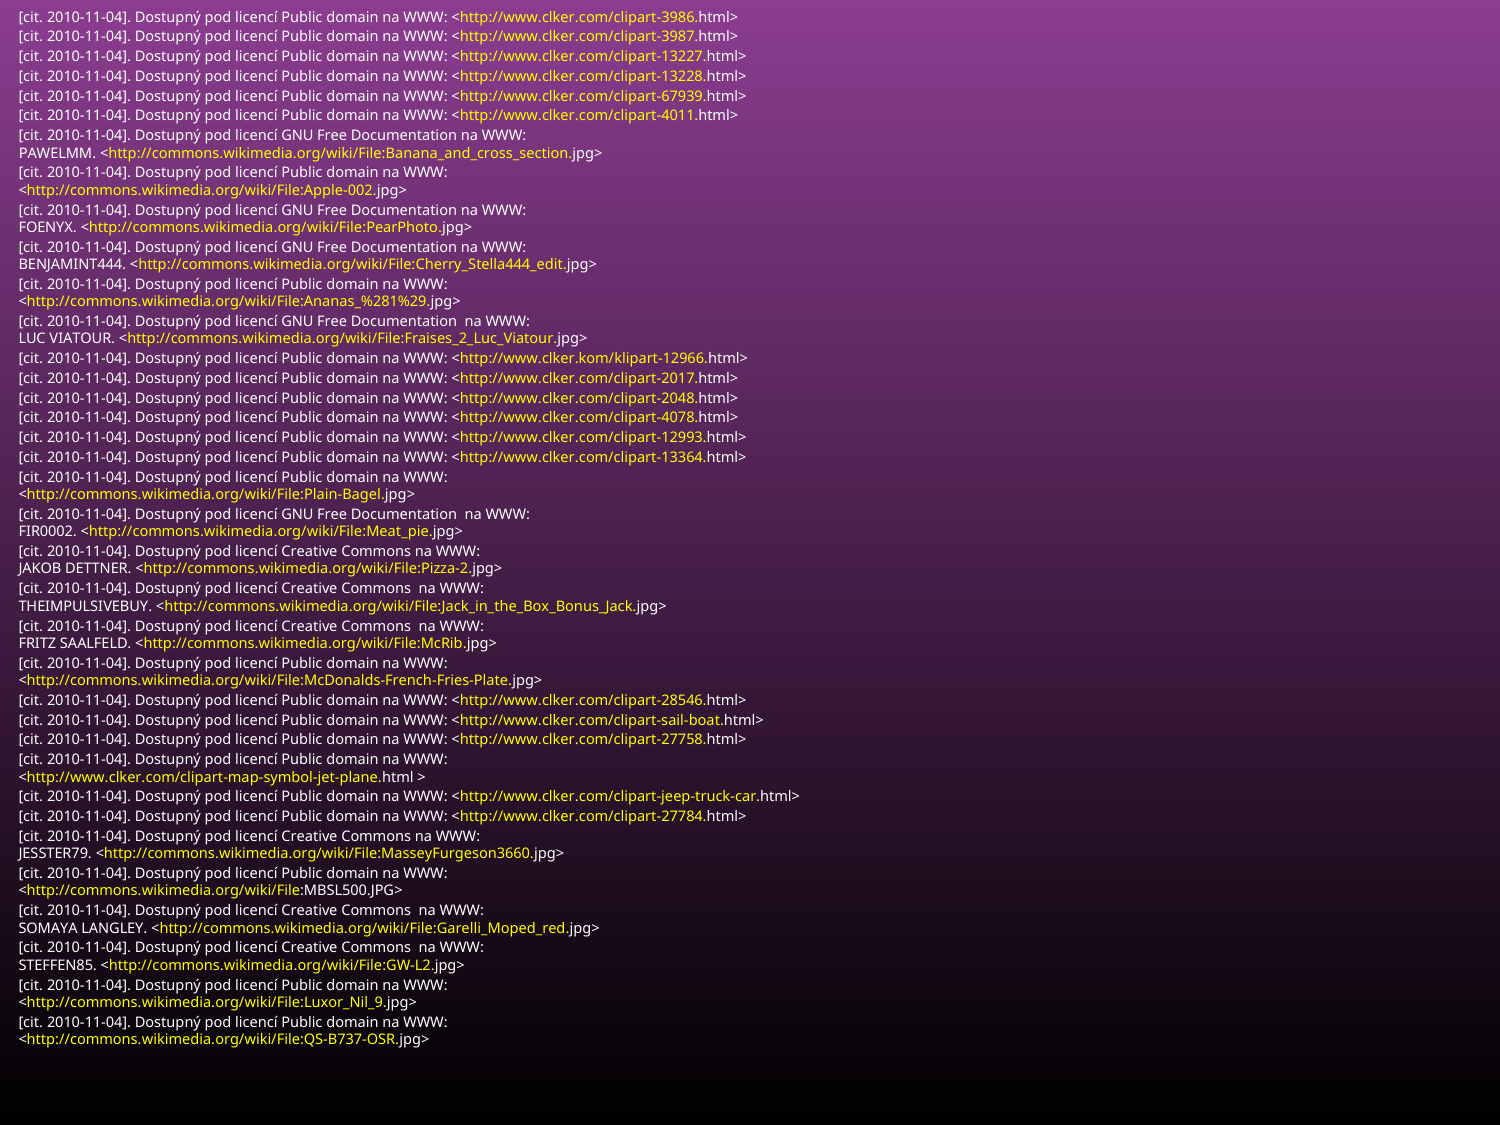

[cit. 2010-11-04]. Dostupný pod licencí Public domain na WWW: <http://www.clker.com/clipart-3986.html>
 [cit. 2010-11-04]. Dostupný pod licencí Public domain na WWW: <http://www.clker.com/clipart-3987.html>
 [cit. 2010-11-04]. Dostupný pod licencí Public domain na WWW: <http://www.clker.com/clipart-13227.html>
 [cit. 2010-11-04]. Dostupný pod licencí Public domain na WWW: <http://www.clker.com/clipart-13228.html>
 [cit. 2010-11-04]. Dostupný pod licencí Public domain na WWW: <http://www.clker.com/clipart-67939.html>
 [cit. 2010-11-04]. Dostupný pod licencí Public domain na WWW: <http://www.clker.com/clipart-4011.html>
 [cit. 2010-11-04]. Dostupný pod licencí GNU Free Documentation na WWW:
 PAWELMM. <http://commons.wikimedia.org/wiki/File:Banana_and_cross_section.jpg>
 [cit. 2010-11-04]. Dostupný pod licencí Public domain na WWW:
 <http://commons.wikimedia.org/wiki/File:Apple-002.jpg>
 [cit. 2010-11-04]. Dostupný pod licencí GNU Free Documentation na WWW:
 FOENYX. <http://commons.wikimedia.org/wiki/File:PearPhoto.jpg>
 [cit. 2010-11-04]. Dostupný pod licencí GNU Free Documentation na WWW:
 BENJAMINT444. <http://commons.wikimedia.org/wiki/File:Cherry_Stella444_edit.jpg>
 [cit. 2010-11-04]. Dostupný pod licencí Public domain na WWW:
 <http://commons.wikimedia.org/wiki/File:Ananas_%281%29.jpg>
 [cit. 2010-11-04]. Dostupný pod licencí GNU Free Documentation na WWW:
 LUC VIATOUR. <http://commons.wikimedia.org/wiki/File:Fraises_2_Luc_Viatour.jpg>
 [cit. 2010-11-04]. Dostupný pod licencí Public domain na WWW: <http://www.clker.kom/klipart-12966.html>
 [cit. 2010-11-04]. Dostupný pod licencí Public domain na WWW: <http://www.clker.com/clipart-2017.html>
 [cit. 2010-11-04]. Dostupný pod licencí Public domain na WWW: <http://www.clker.com/clipart-2048.html>
 [cit. 2010-11-04]. Dostupný pod licencí Public domain na WWW: <http://www.clker.com/clipart-4078.html>
 [cit. 2010-11-04]. Dostupný pod licencí Public domain na WWW: <http://www.clker.com/clipart-12993.html>
 [cit. 2010-11-04]. Dostupný pod licencí Public domain na WWW: <http://www.clker.com/clipart-13364.html>
 [cit. 2010-11-04]. Dostupný pod licencí Public domain na WWW:
 <http://commons.wikimedia.org/wiki/File:Plain-Bagel.jpg>
 [cit. 2010-11-04]. Dostupný pod licencí GNU Free Documentation na WWW:
 FIR0002. <http://commons.wikimedia.org/wiki/File:Meat_pie.jpg>
 [cit. 2010-11-04]. Dostupný pod licencí Creative Commons na WWW:
 JAKOB DETTNER. <http://commons.wikimedia.org/wiki/File:Pizza-2.jpg>
 [cit. 2010-11-04]. Dostupný pod licencí Creative Commons na WWW:
 THEIMPULSIVEBUY. <http://commons.wikimedia.org/wiki/File:Jack_in_the_Box_Bonus_Jack.jpg>
 [cit. 2010-11-04]. Dostupný pod licencí Creative Commons na WWW:
 FRITZ SAALFELD. <http://commons.wikimedia.org/wiki/File:McRib.jpg>
 [cit. 2010-11-04]. Dostupný pod licencí Public domain na WWW:
 <http://commons.wikimedia.org/wiki/File:McDonalds-French-Fries-Plate.jpg>
 [cit. 2010-11-04]. Dostupný pod licencí Public domain na WWW: <http://www.clker.com/clipart-28546.html>
 [cit. 2010-11-04]. Dostupný pod licencí Public domain na WWW: <http://www.clker.com/clipart-sail-boat.html>
 [cit. 2010-11-04]. Dostupný pod licencí Public domain na WWW: <http://www.clker.com/clipart-27758.html>
 [cit. 2010-11-04]. Dostupný pod licencí Public domain na WWW:
 <http://www.clker.com/clipart-map-symbol-jet-plane.html >
 [cit. 2010-11-04]. Dostupný pod licencí Public domain na WWW: <http://www.clker.com/clipart-jeep-truck-car.html>
 [cit. 2010-11-04]. Dostupný pod licencí Public domain na WWW: <http://www.clker.com/clipart-27784.html>
 [cit. 2010-11-04]. Dostupný pod licencí Creative Commons na WWW:
 JESSTER79. <http://commons.wikimedia.org/wiki/File:MasseyFurgeson3660.jpg>
 [cit. 2010-11-04]. Dostupný pod licencí Public domain na WWW:
 <http://commons.wikimedia.org/wiki/File:MBSL500.JPG>
 [cit. 2010-11-04]. Dostupný pod licencí Creative Commons na WWW:
 SOMAYA LANGLEY. <http://commons.wikimedia.org/wiki/File:Garelli_Moped_red.jpg>
 [cit. 2010-11-04]. Dostupný pod licencí Creative Commons na WWW:
 STEFFEN85. <http://commons.wikimedia.org/wiki/File:GW-L2.jpg>
 [cit. 2010-11-04]. Dostupný pod licencí Public domain na WWW:
 <http://commons.wikimedia.org/wiki/File:Luxor_Nil_9.jpg>
 [cit. 2010-11-04]. Dostupný pod licencí Public domain na WWW:
 <http://commons.wikimedia.org/wiki/File:QS-B737-OSR.jpg>